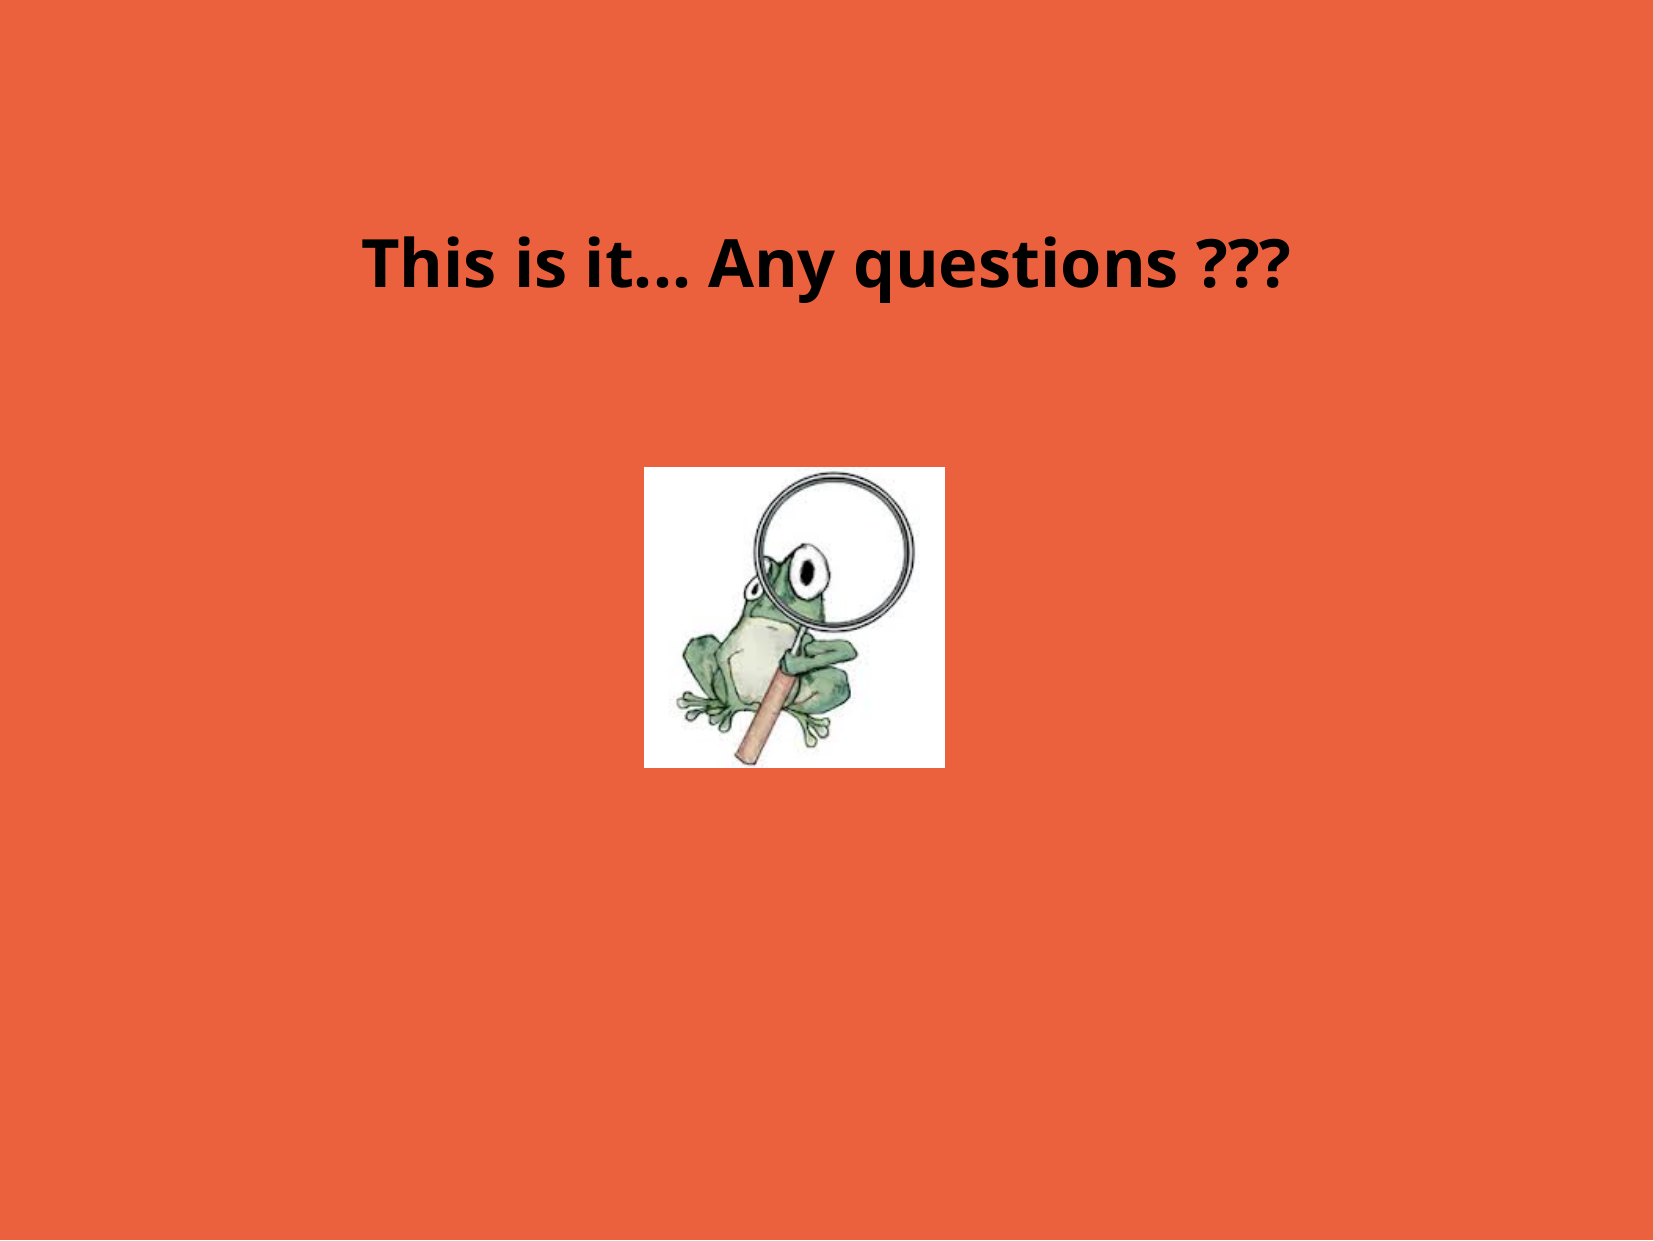

# This is it... Any questions ???